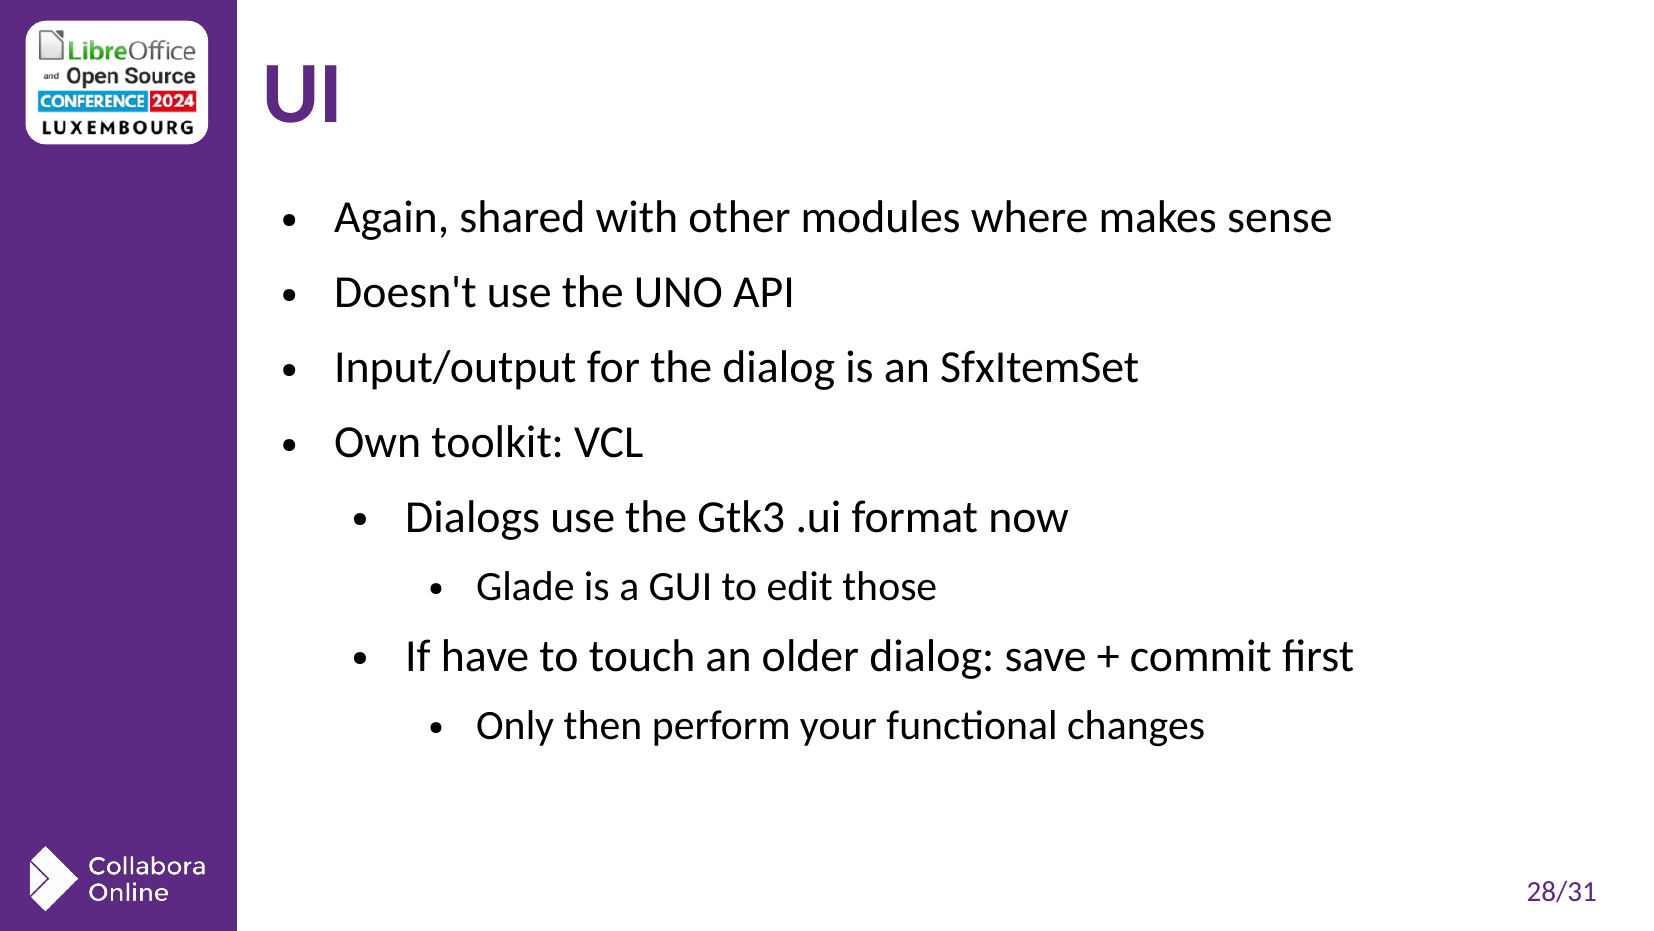

# UI
Again, shared with other modules where makes sense
Doesn't use the UNO API
Input/output for the dialog is an SfxItemSet
Own toolkit: VCL
Dialogs use the Gtk3 .ui format now
Glade is a GUI to edit those
If have to touch an older dialog: save + commit first
Only then perform your functional changes
28